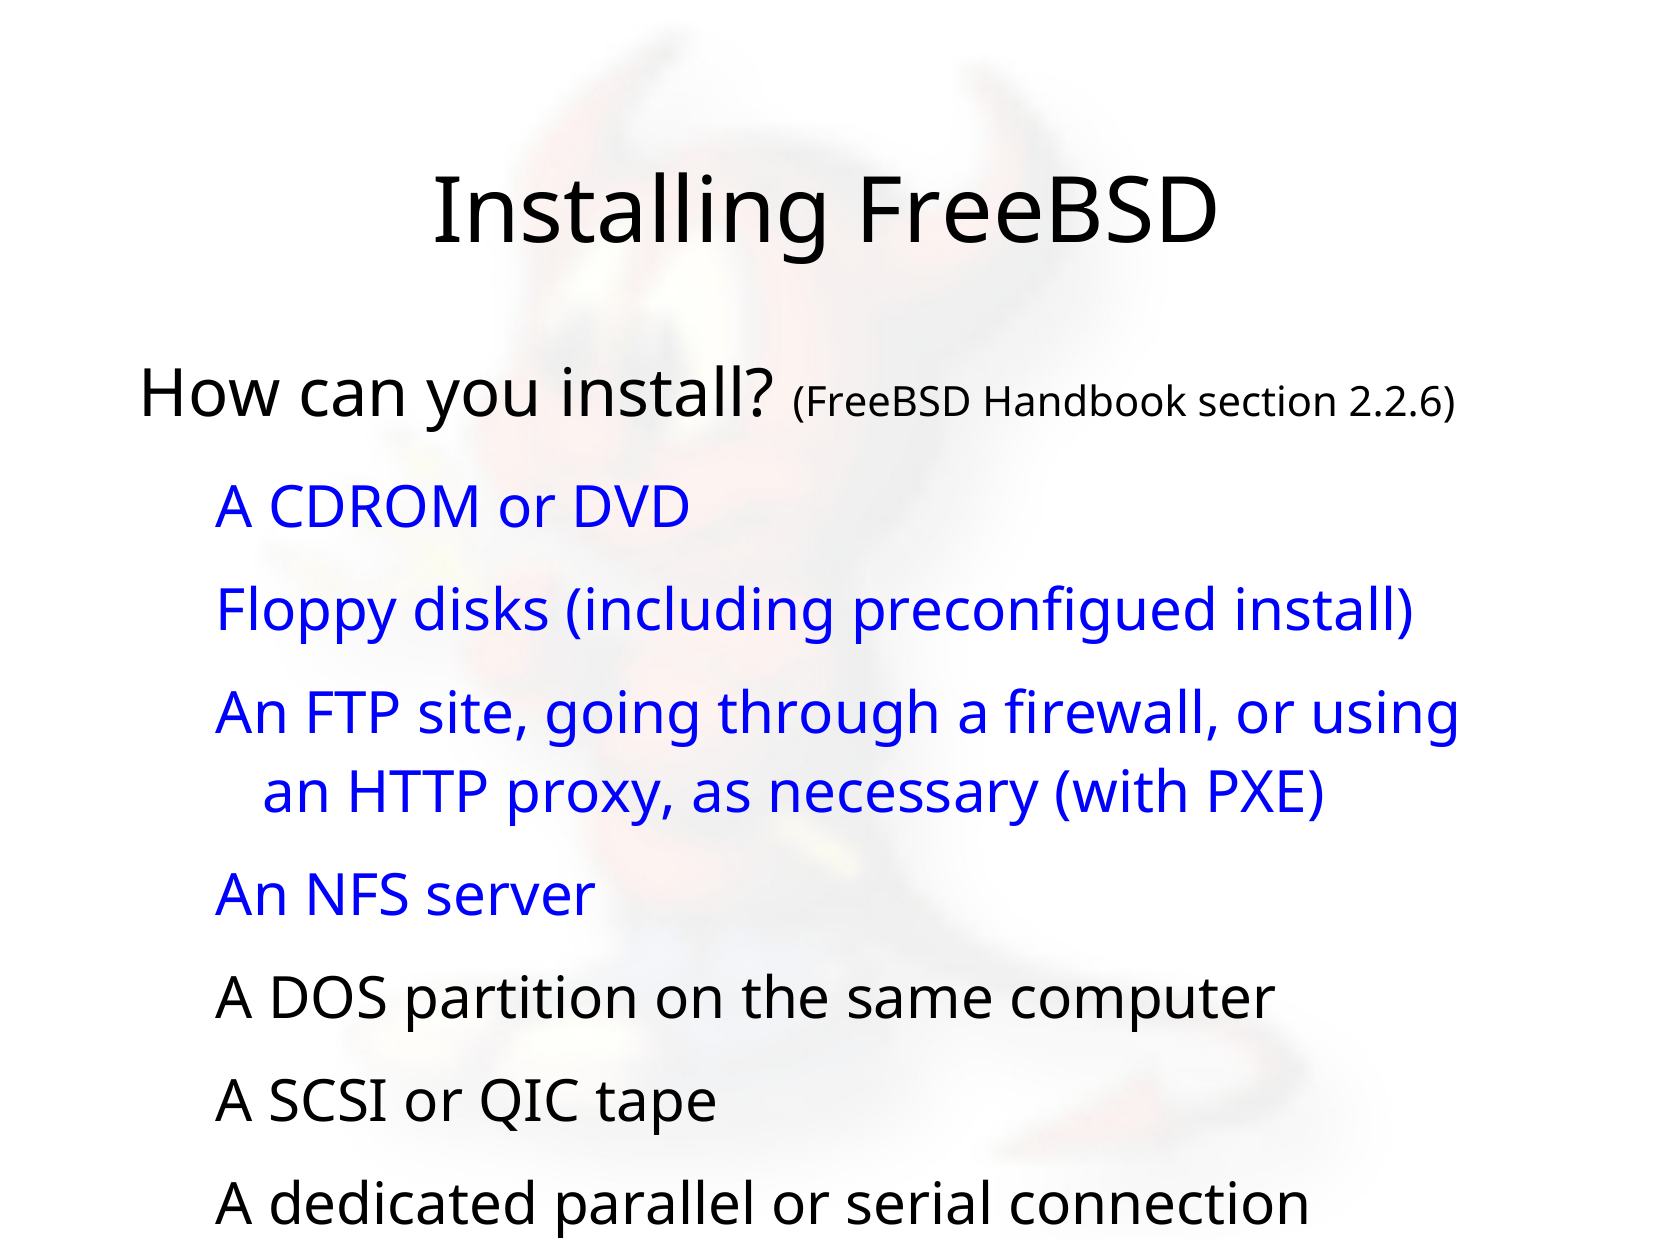

# Installing FreeBSD
How can you install? (FreeBSD Handbook section 2.2.6)
A CDROM or DVD
Floppy disks (including preconfigued install)
An FTP site, going through a firewall, or using an HTTP proxy, as necessary (with PXE)
An NFS server
A DOS partition on the same computer
A SCSI or QIC tape
A dedicated parallel or serial connection